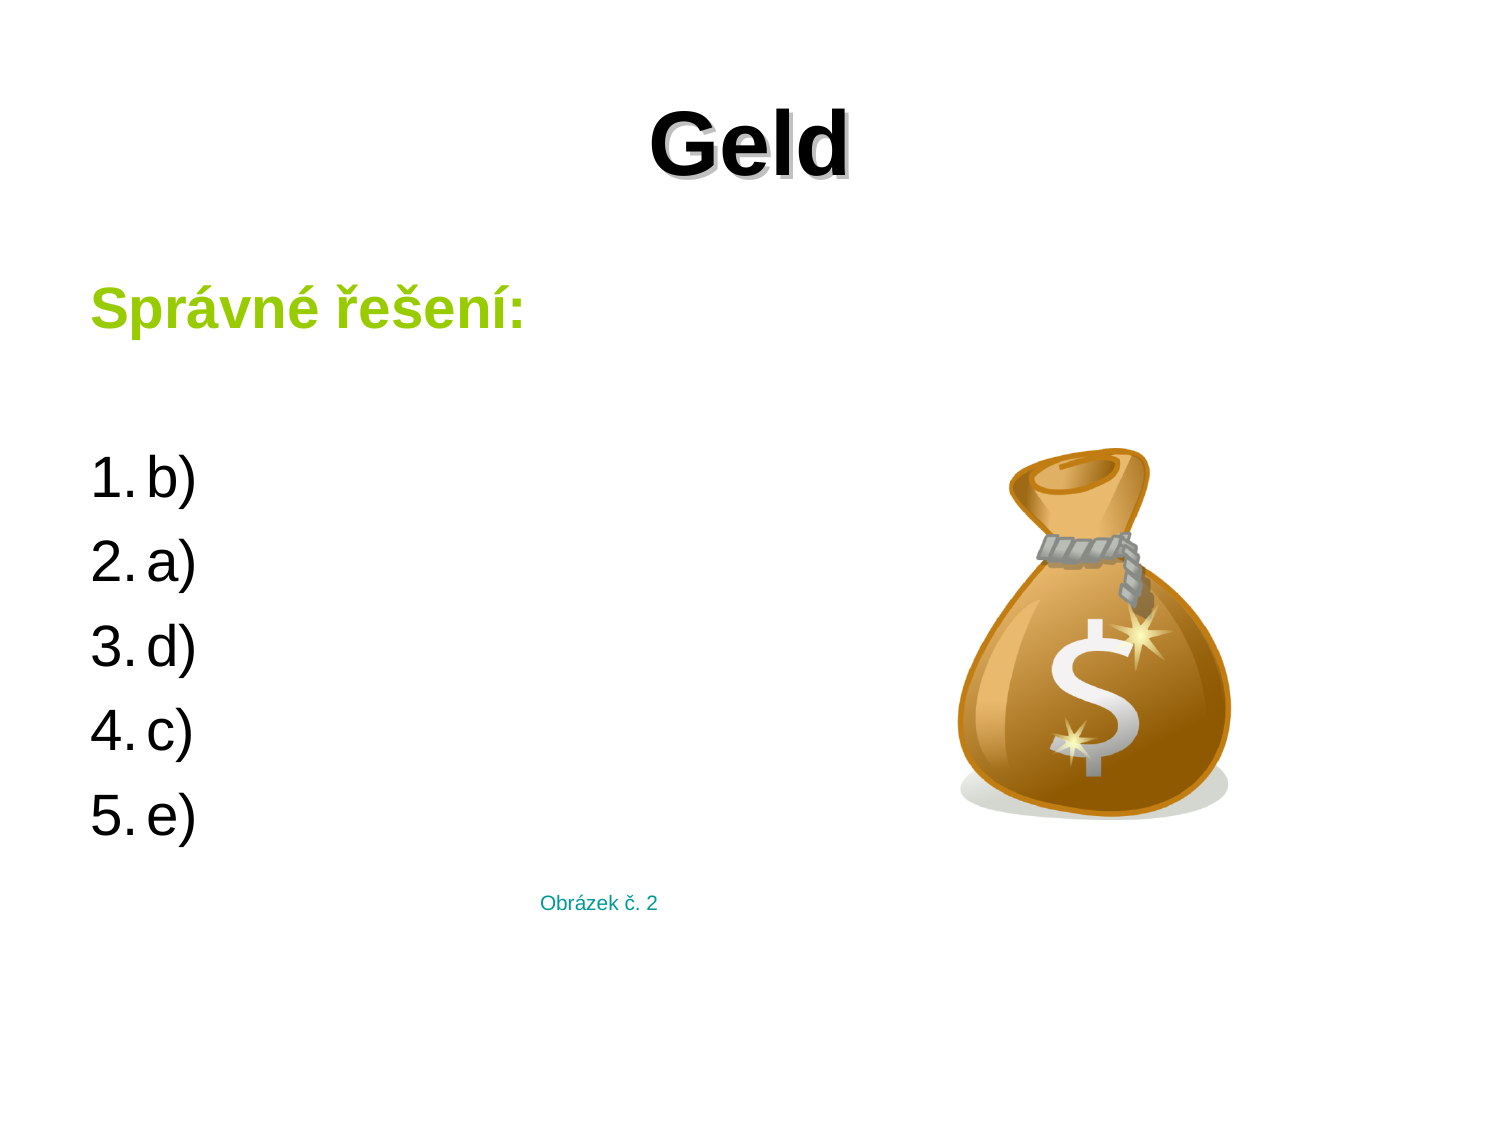

# Geld
Správné řešení:
b)
a)
d)
c)
e)
				Obrázek č. 2